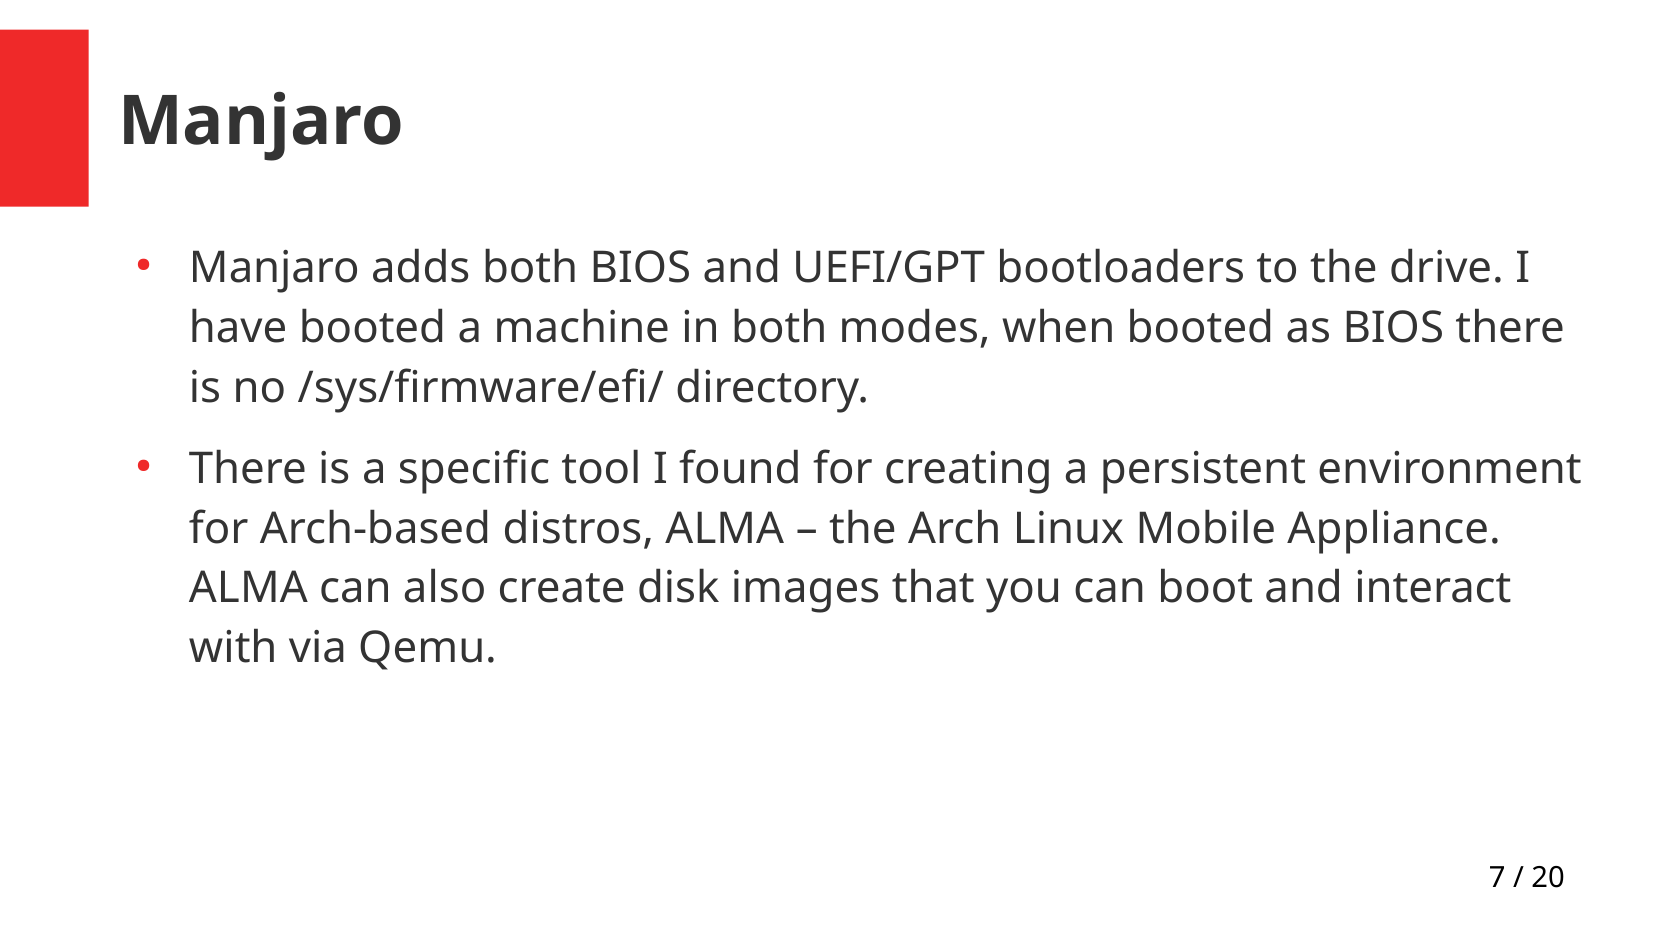

# Manjaro
Manjaro adds both BIOS and UEFI/GPT bootloaders to the drive. I have booted a machine in both modes, when booted as BIOS there is no /sys/firmware/efi/ directory.
There is a specific tool I found for creating a persistent environment for Arch-based distros, ALMA – the Arch Linux Mobile Appliance. ALMA can also create disk images that you can boot and interact with via Qemu.
7